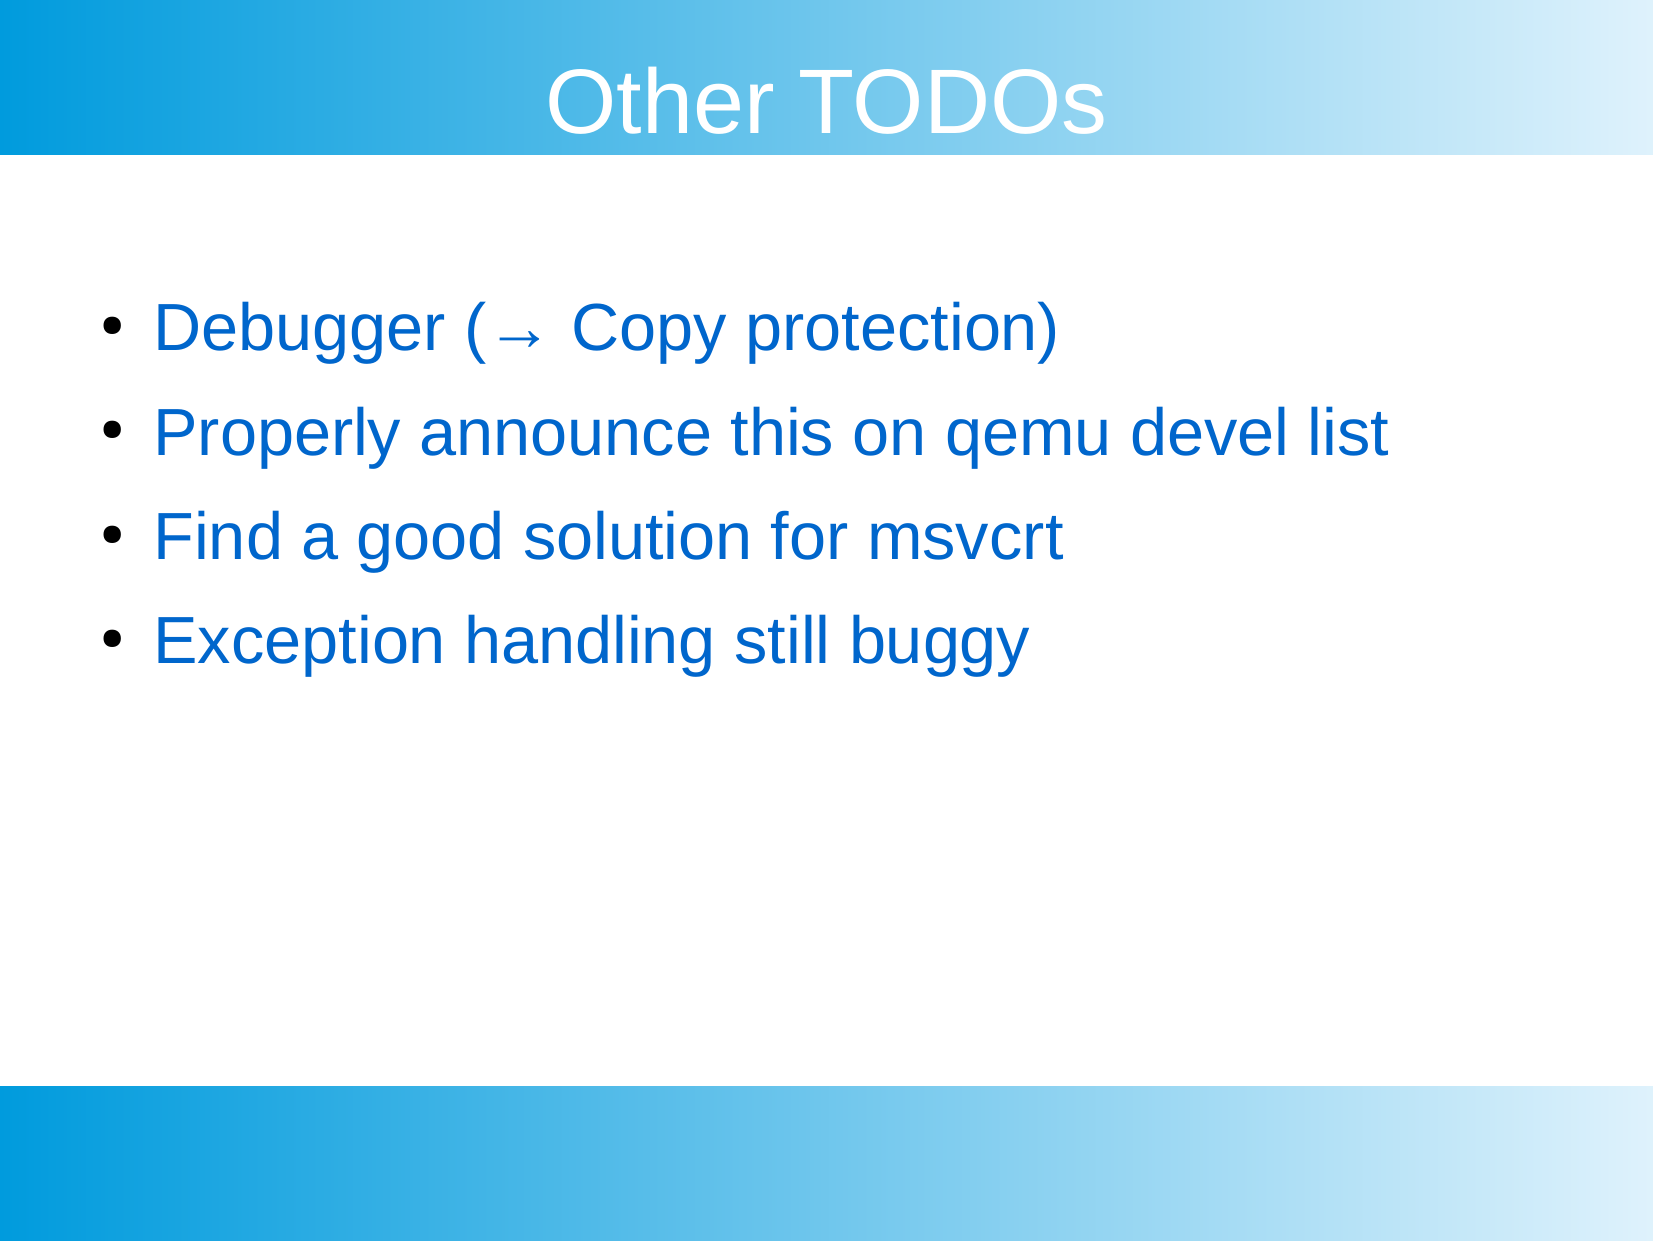

# Other TODOs
Debugger (→ Copy protection)
Properly announce this on qemu devel list
Find a good solution for msvcrt
Exception handling still buggy